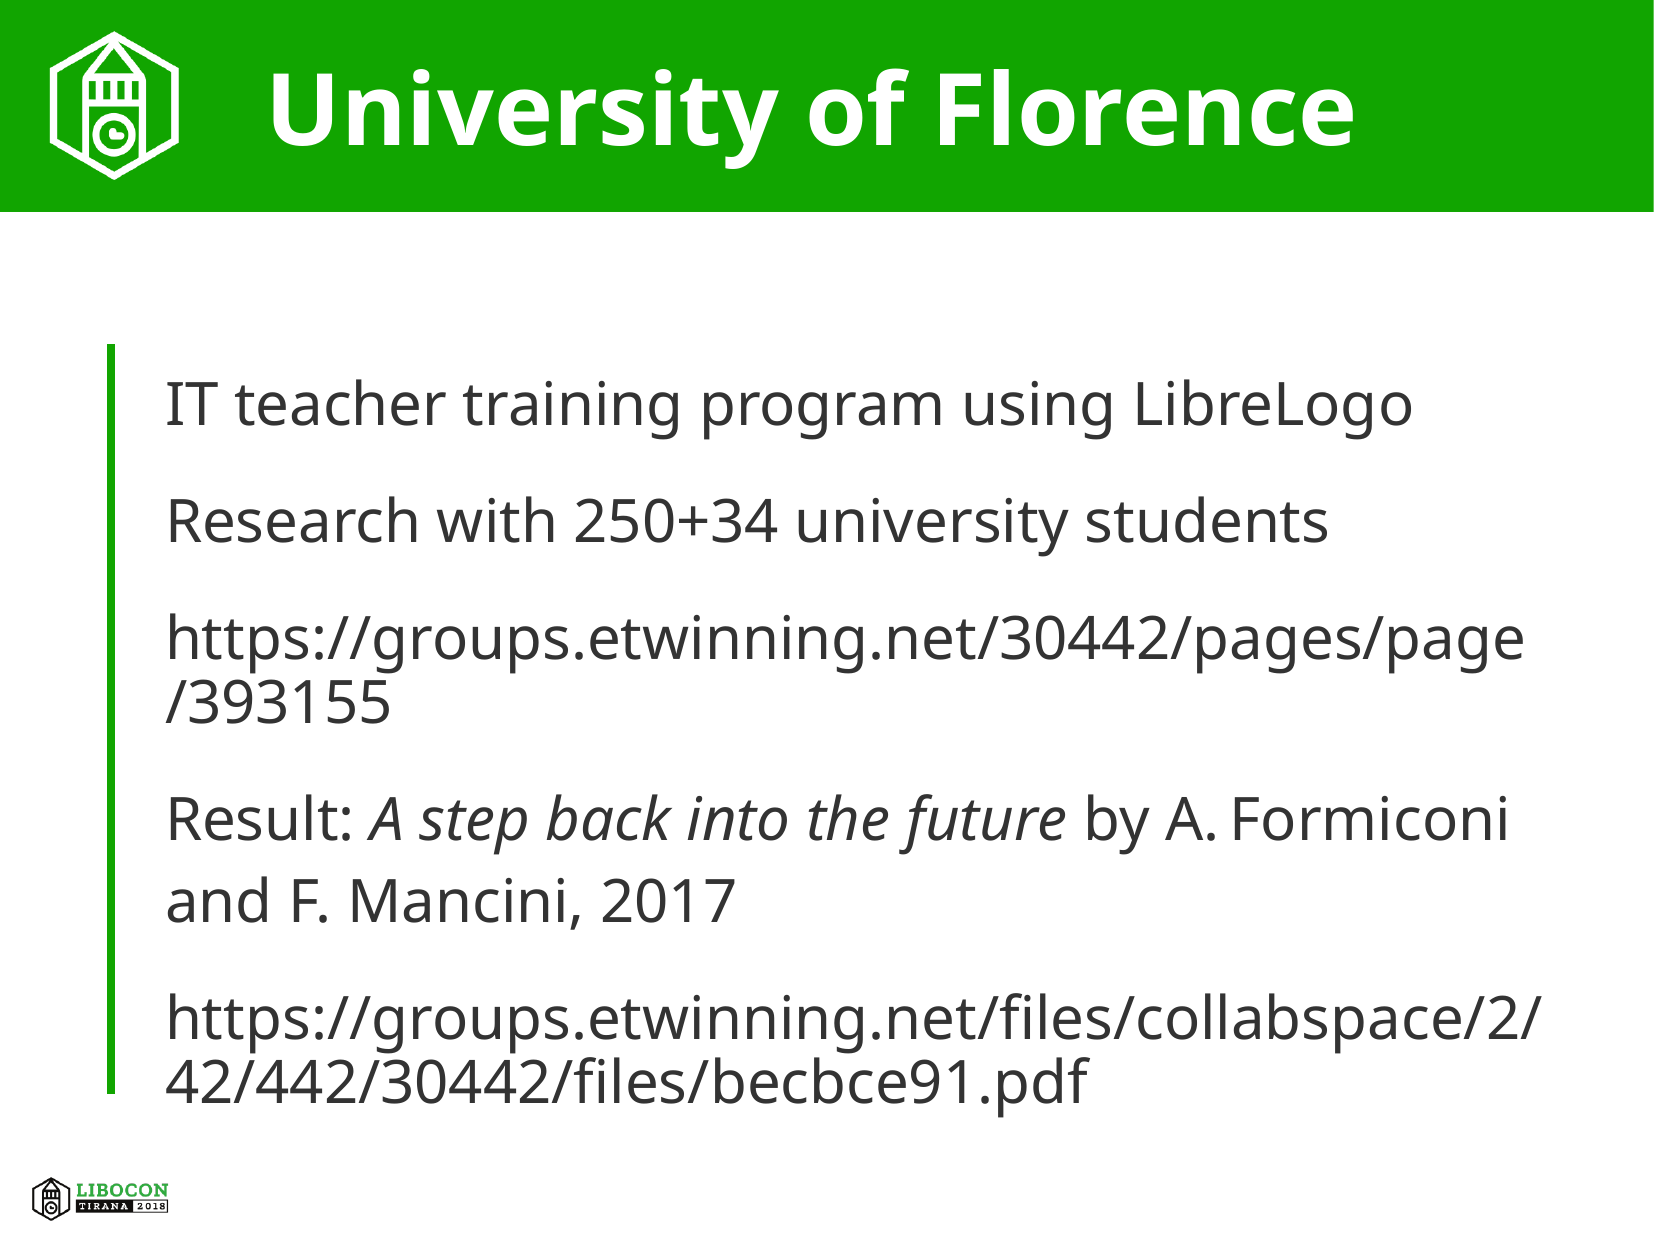

# University of Florence
IT teacher training program using LibreLogo
Research with 250+34 university students
https://groups.etwinning.net/30442/pages/page/393155
Result: A step back into the future by A. Formiconi and F. Mancini, 2017
https://groups.etwinning.net/files/collabspace/2/42/442/30442/files/becbce91.pdf